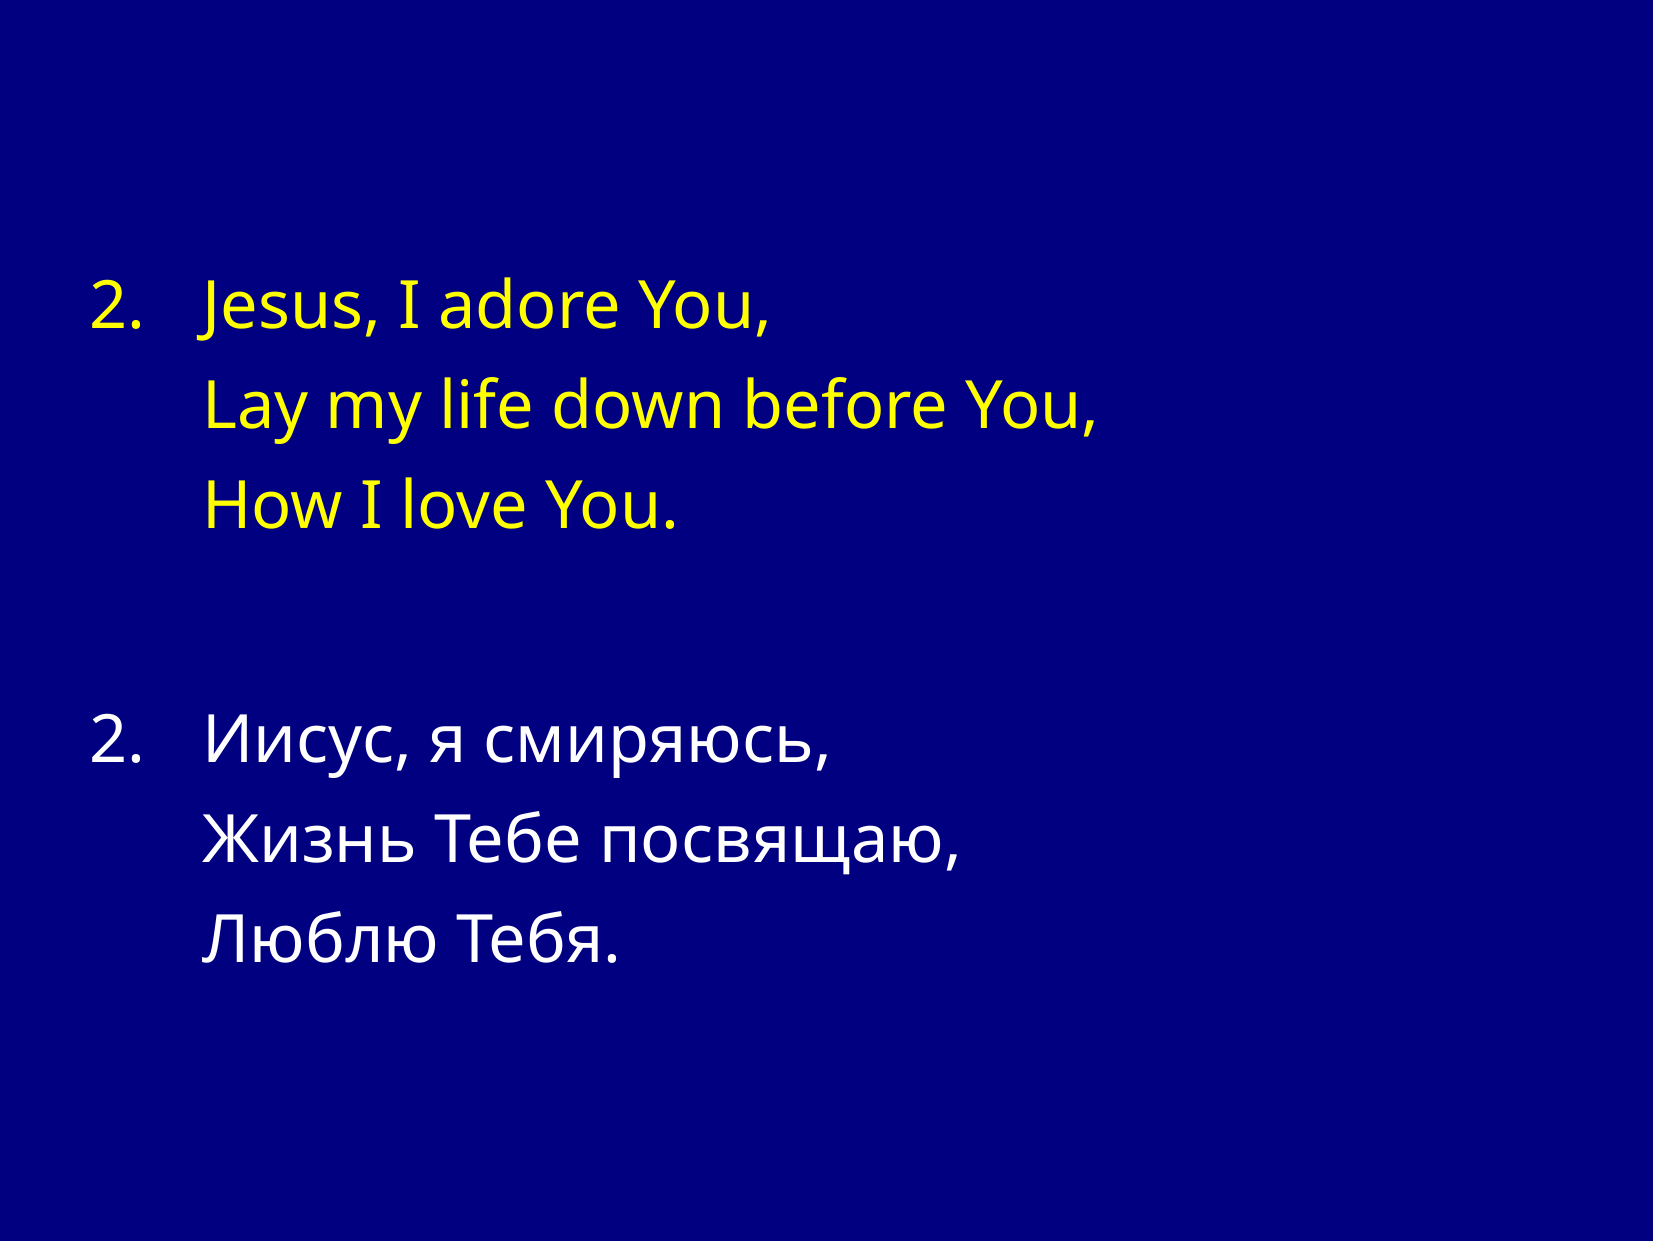

2.	Jesus, I adore You,
	Lay my life down before You,
	How I love You.
2.	Иисус, я смиряюсь,
	Жизнь Тебе посвящаю,
	Люблю Тебя.